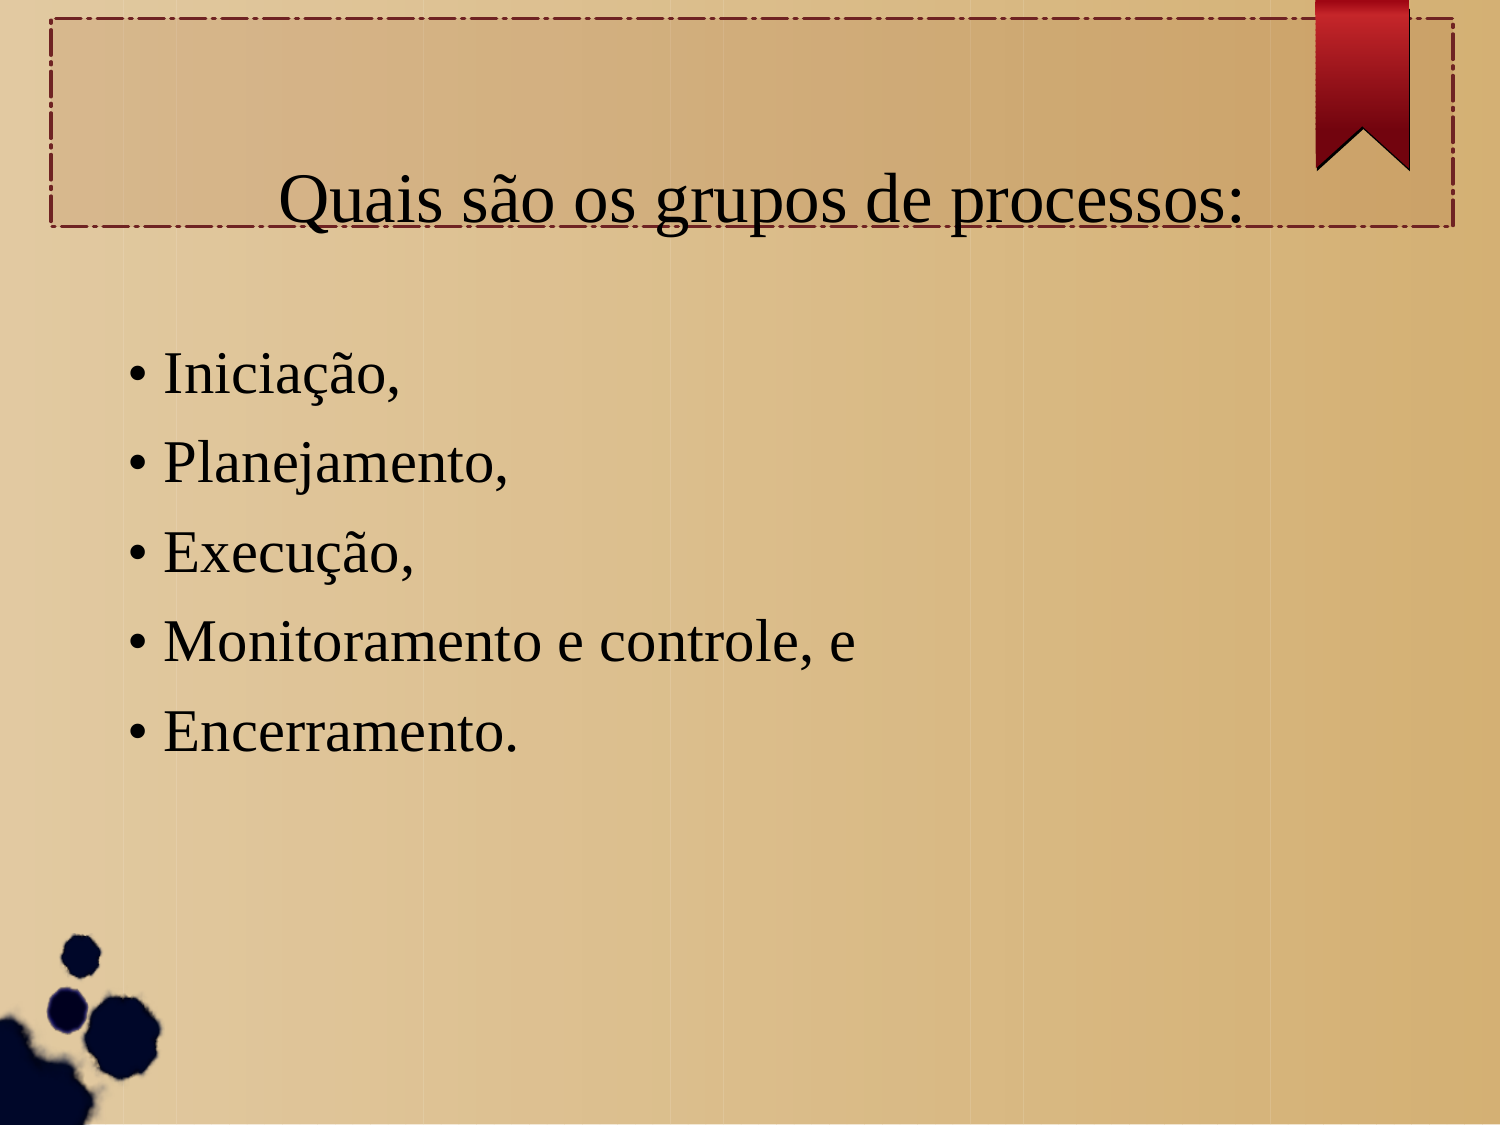

# Quais são os grupos de processos:
• Iniciação,
• Planejamento,
• Execução,
• Monitoramento e controle, e
• Encerramento.